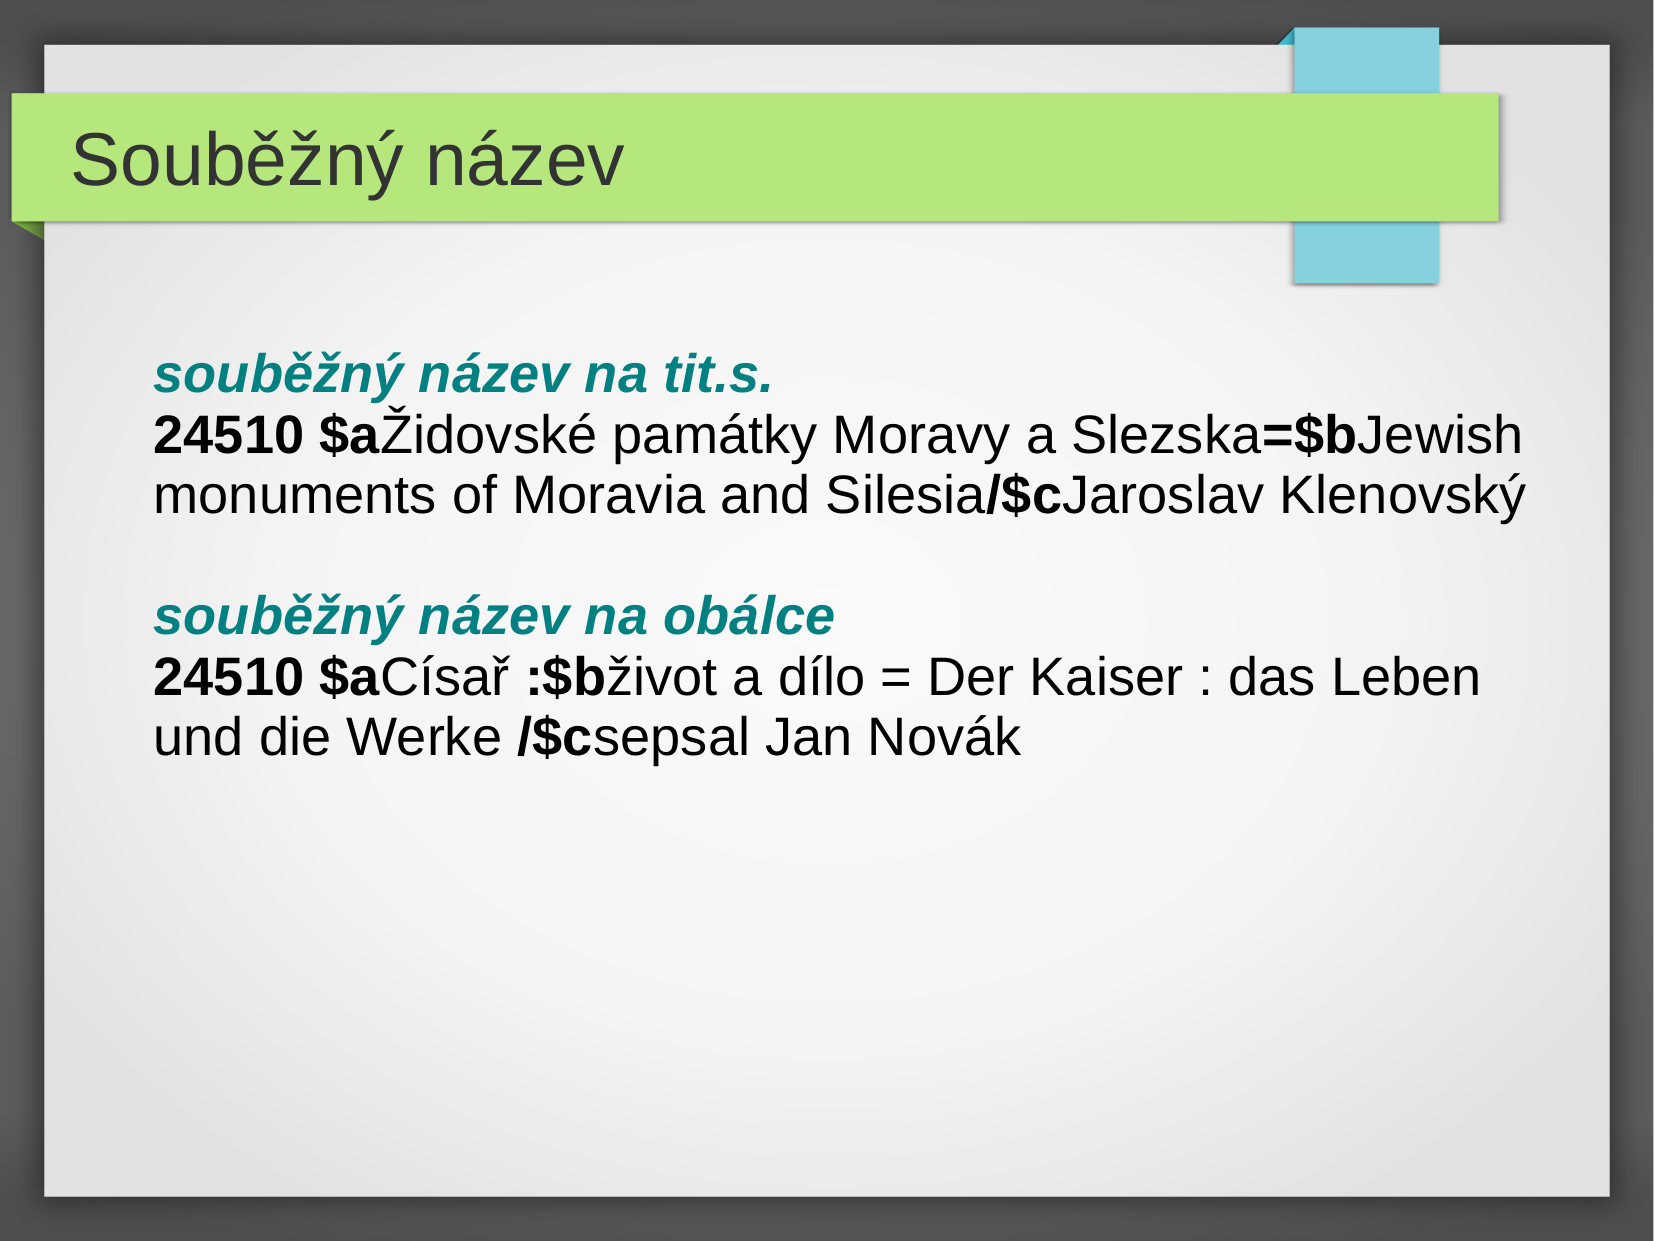

# Souběžný název
souběžný název na tit.s.
24510 $aŽidovské památky Moravy a Slezska=$bJewish monuments of Moravia and Silesia/$cJaroslav Klenovský
souběžný název na obálce
24510 $aCísař :$bživot a dílo = Der Kaiser : das Leben und die Werke /$csepsal Jan Novák